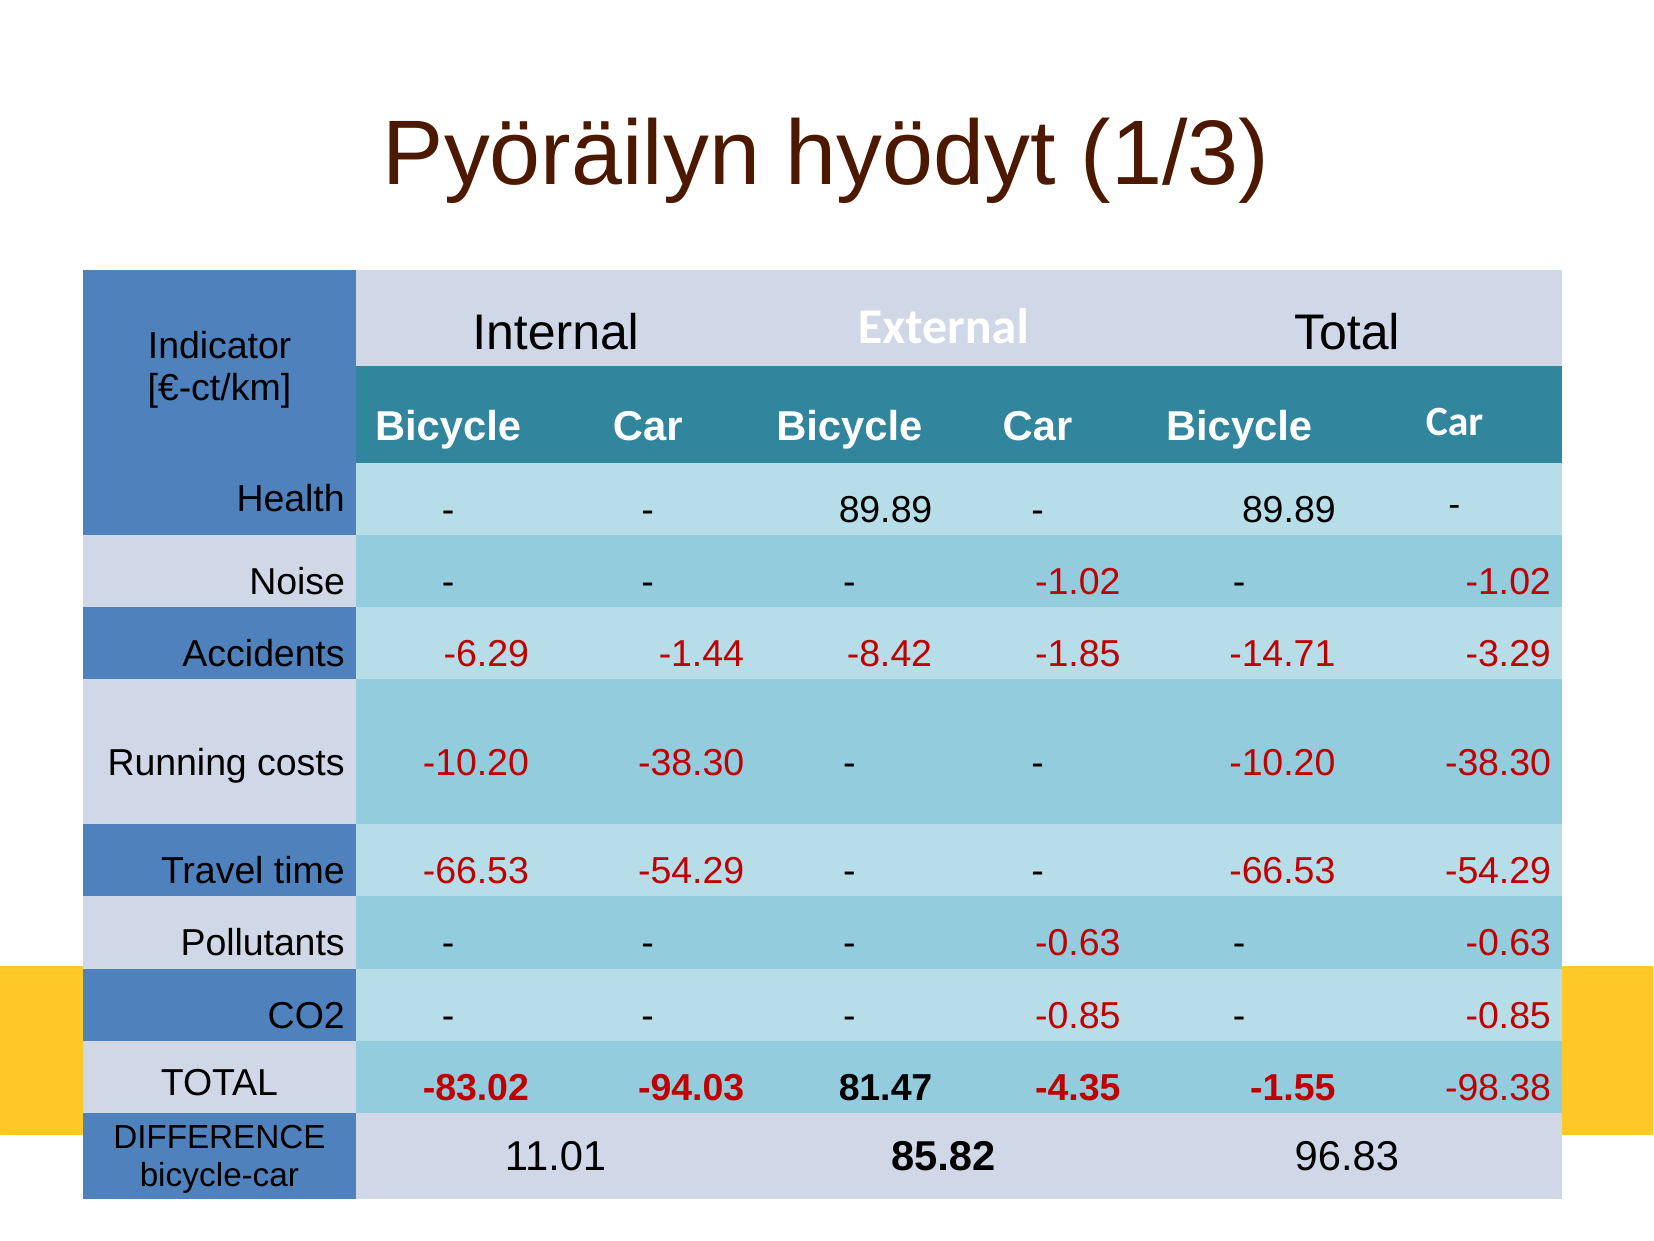

# Pyöräilyn hyödyt (1/3)
| Indicator [€-ct/km] | Internal | | External | | Total | |
| --- | --- | --- | --- | --- | --- | --- |
| | Bicycle | Car | Bicycle | Car | Bicycle | Car |
| Health | - | - | 89.89 | - | 89.89 | - |
| Noise | - | - | - | -1.02 | - | -1.02 |
| Accidents | -6.29 | -1.44 | -8.42 | -1.85 | -14.71 | -3.29 |
| Running costs | -10.20 | -38.30 | - | - | -10.20 | -38.30 |
| Travel time | -66.53 | -54.29 | - | - | -66.53 | -54.29 |
| Pollutants | - | - | - | -0.63 | - | -0.63 |
| CO2 | - | - | - | -0.85 | - | -0.85 |
| TOTAL | -83.02 | -94.03 | 81.47 | -4.35 | -1.55 | -98.38 |
| DIFFERENCE bicycle-car | 11.01 | | 85.82 | | 96.83 | |